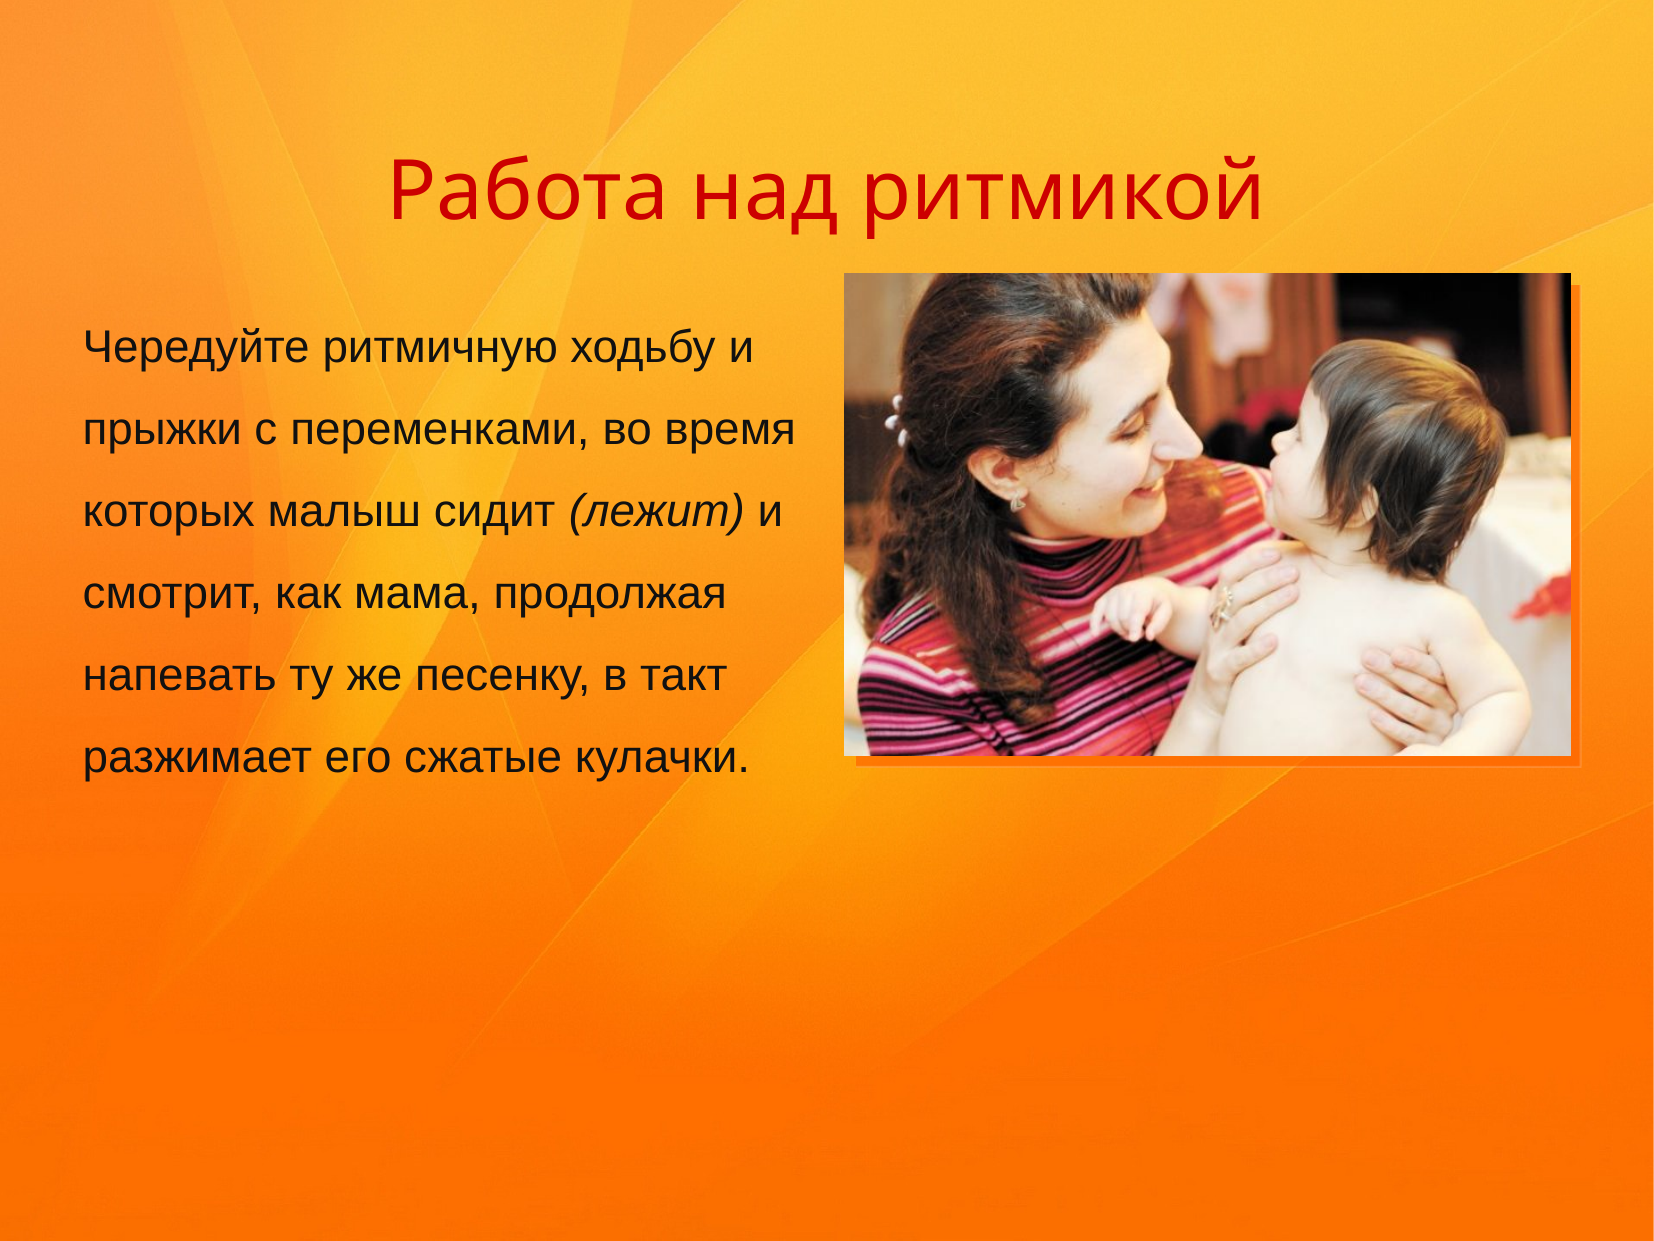

# Работа над ритмикой
Чередуйте ритмичную ходьбу и прыжки с переменками, во время которых малыш сидит (лежит) и смотрит, как мама, продолжая напевать ту же песенку, в такт разжимает его сжатые кулачки.